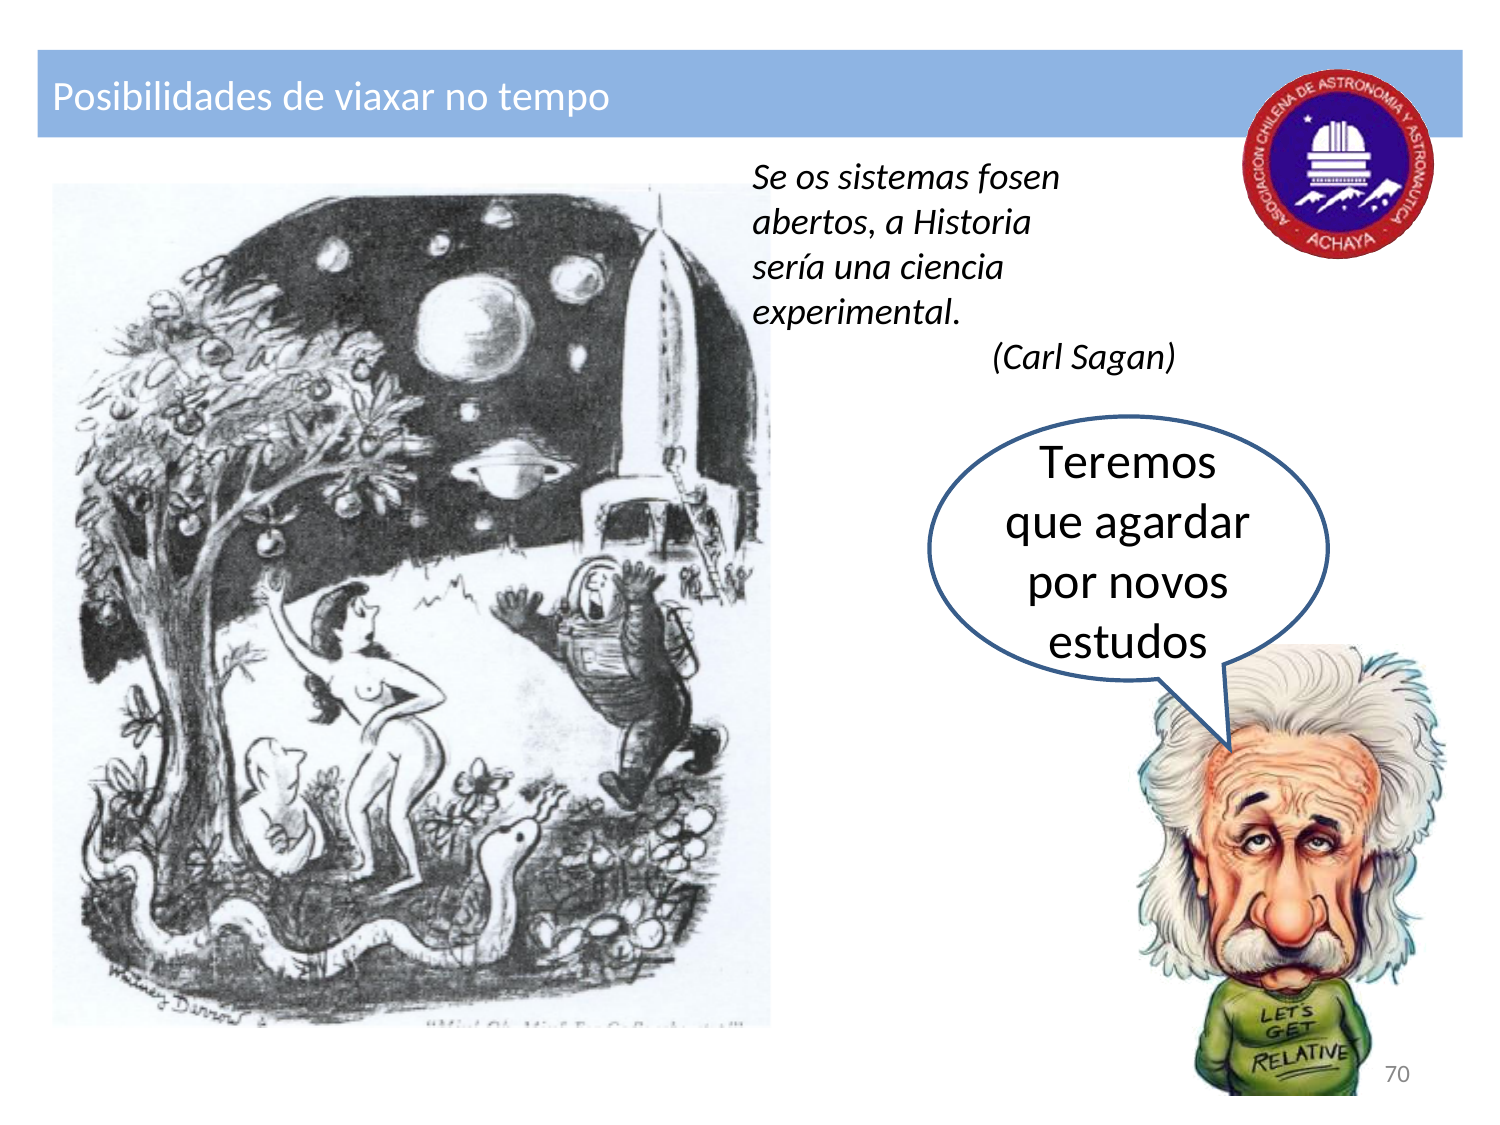

Posibilidades de viaxar no tempo
Se os sistemas fosen
abertos, a Historia
sería una ciencia
experimental.
(Carl Sagan)
Teremos que agardar por novos estudos